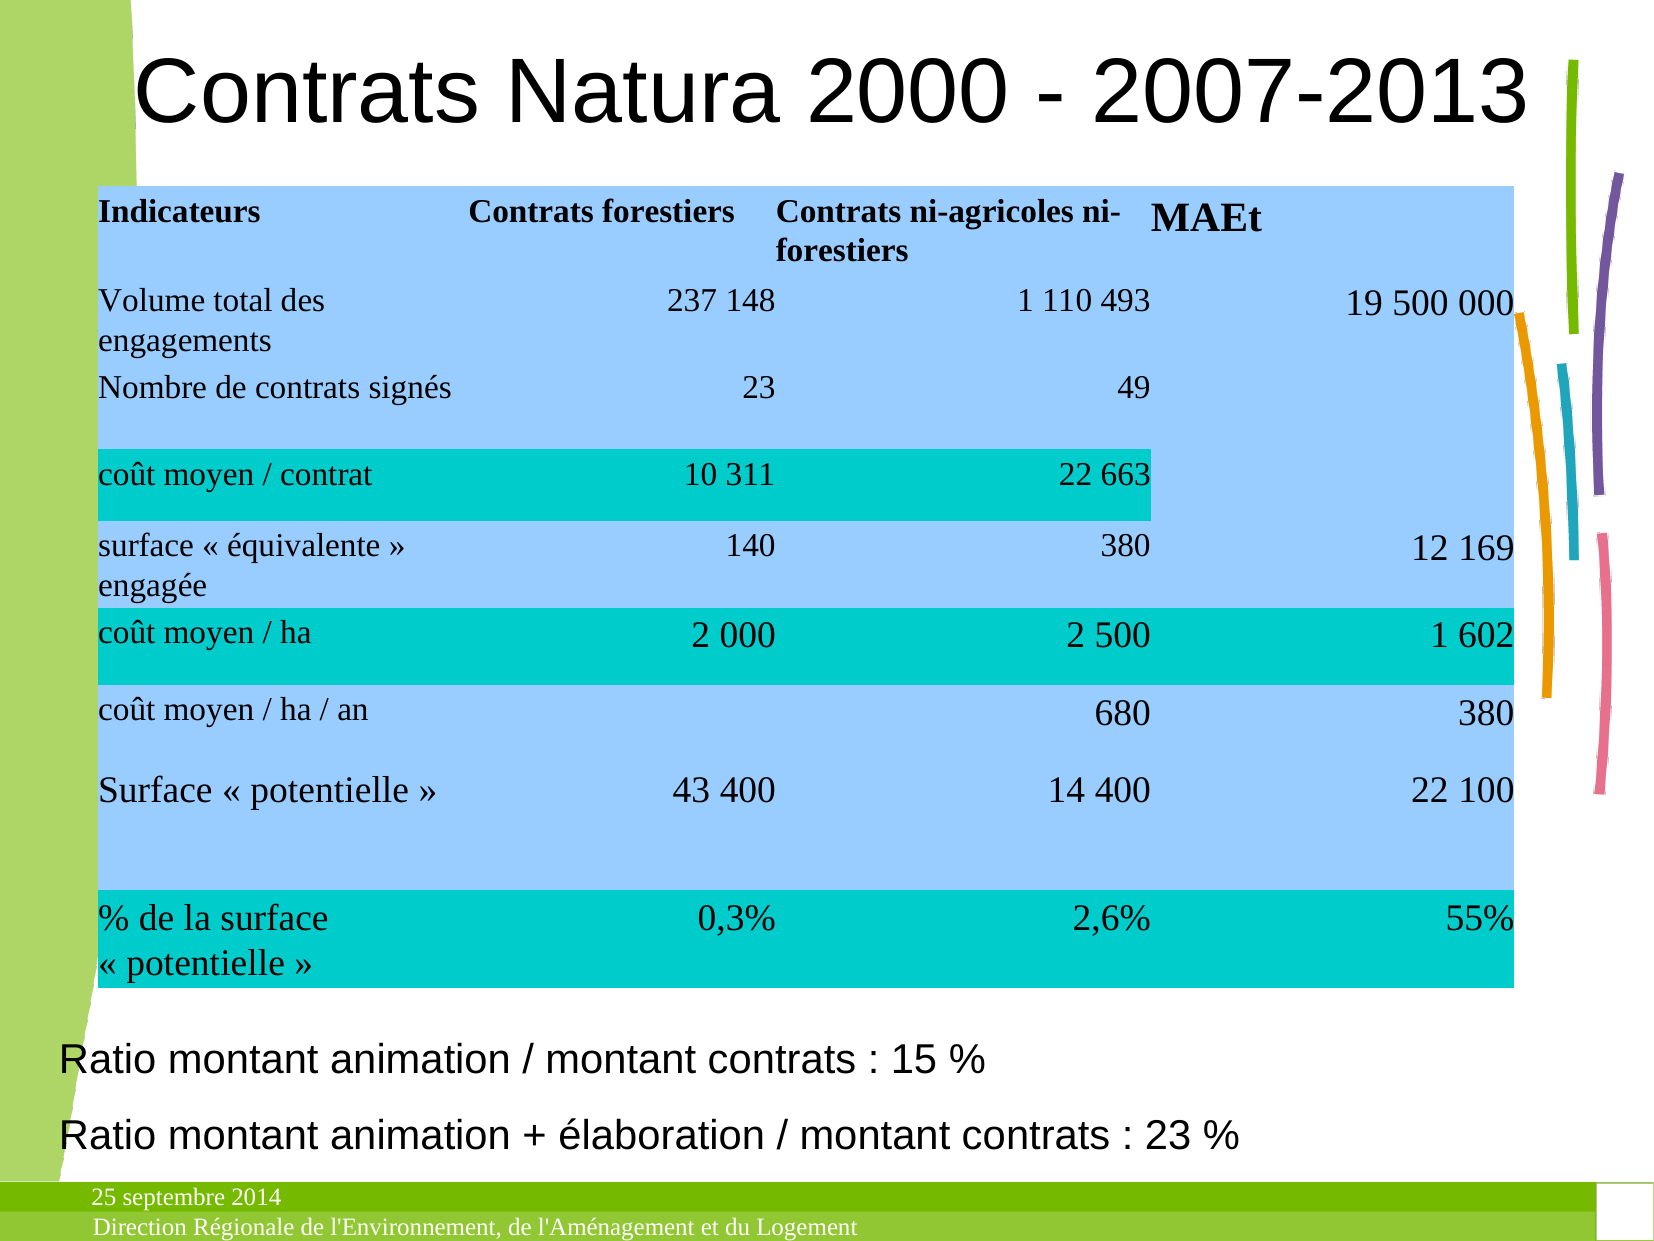

# Contrats Natura 2000 - 2007-2013
| Indicateurs | Contrats forestiers | Contrats ni-agricoles ni-forestiers | MAEt |
| --- | --- | --- | --- |
| Volume total des engagements | 237 148 | 1 110 493 | 19 500 000 |
| Nombre de contrats signés | 23 | 49 | |
| coût moyen / contrat | 10 311 | 22 663 | |
| surface « équivalente » engagée | 140 | 380 | 12 169 |
| coût moyen / ha | 2 000 | 2 500 | 1 602 |
| coût moyen / ha / an | | 680 | 380 |
| Surface « potentielle » | 43 400 | 14 400 | 22 100 |
| % de la surface « potentielle » | 0,3% | 2,6% | 55% |
Ratio montant animation / montant contrats : 15 %
Ratio montant animation + élaboration / montant contrats : 23 %